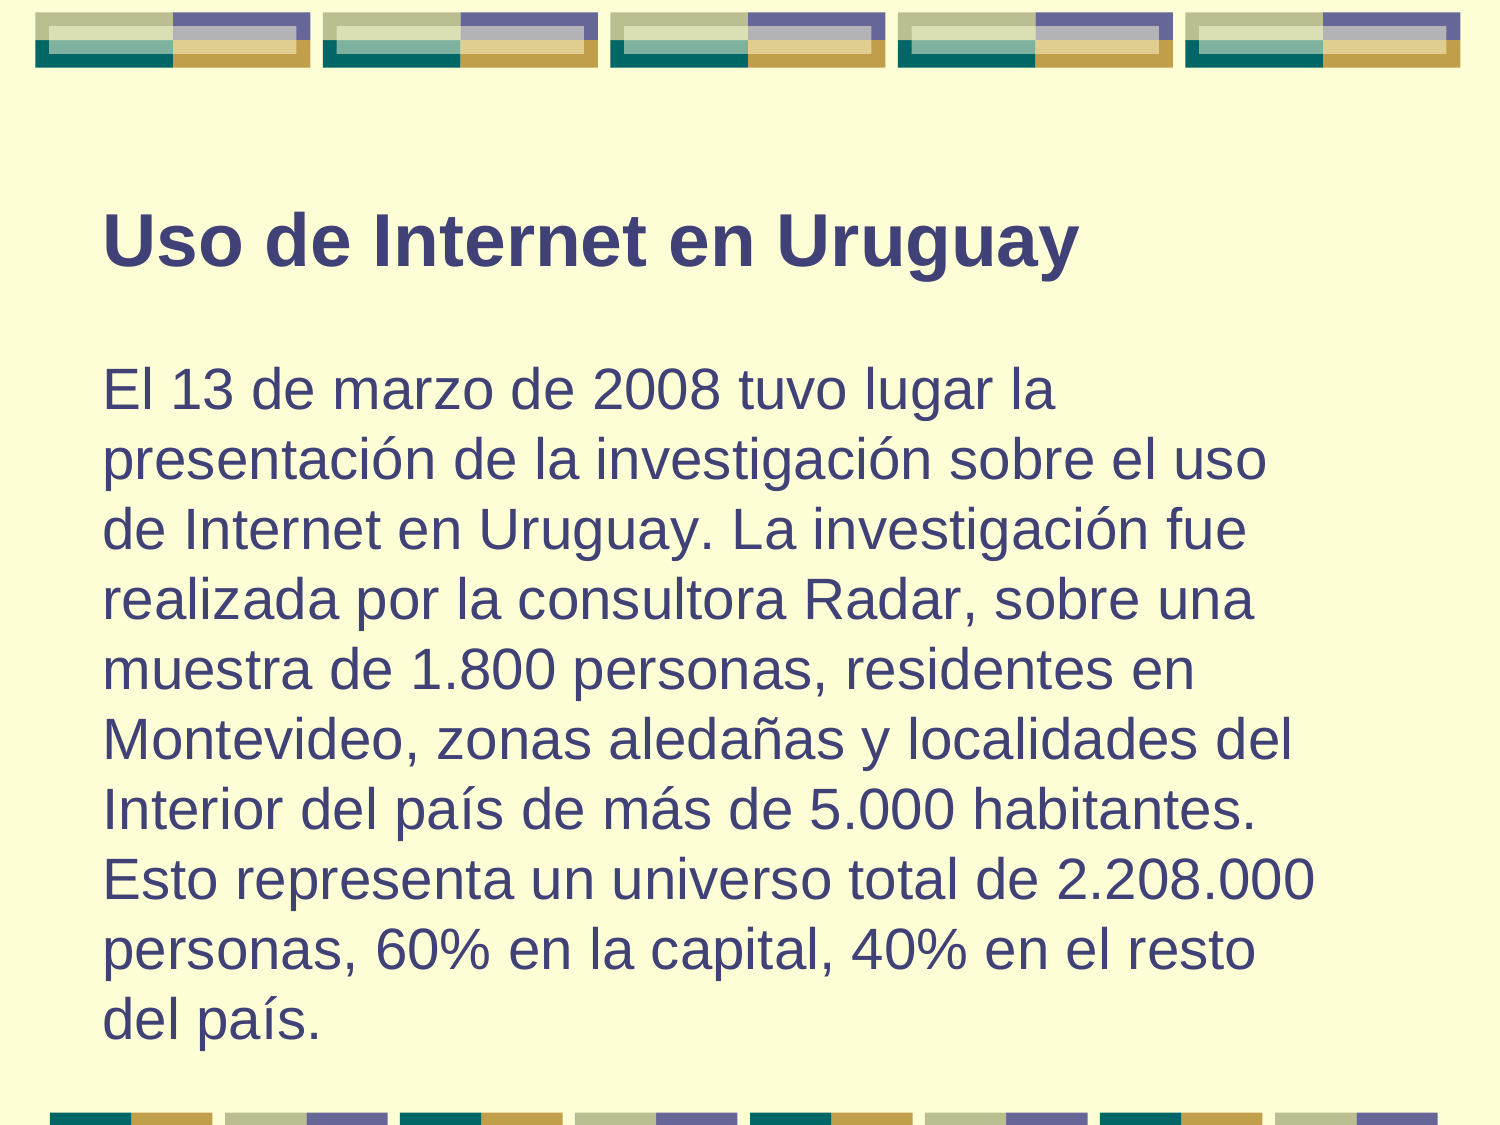

# Uso de Internet en Uruguay El 13 de marzo de 2008 tuvo lugar la presentación de la investigación sobre el uso de Internet en Uruguay. La investigación fue realizada por la consultora Radar, sobre una muestra de 1.800 personas, residentes en Montevideo, zonas aledañas y localidades del Interior del país de más de 5.000 habitantes. Esto representa un universo total de 2.208.000 personas, 60% en la capital, 40% en el resto del país.